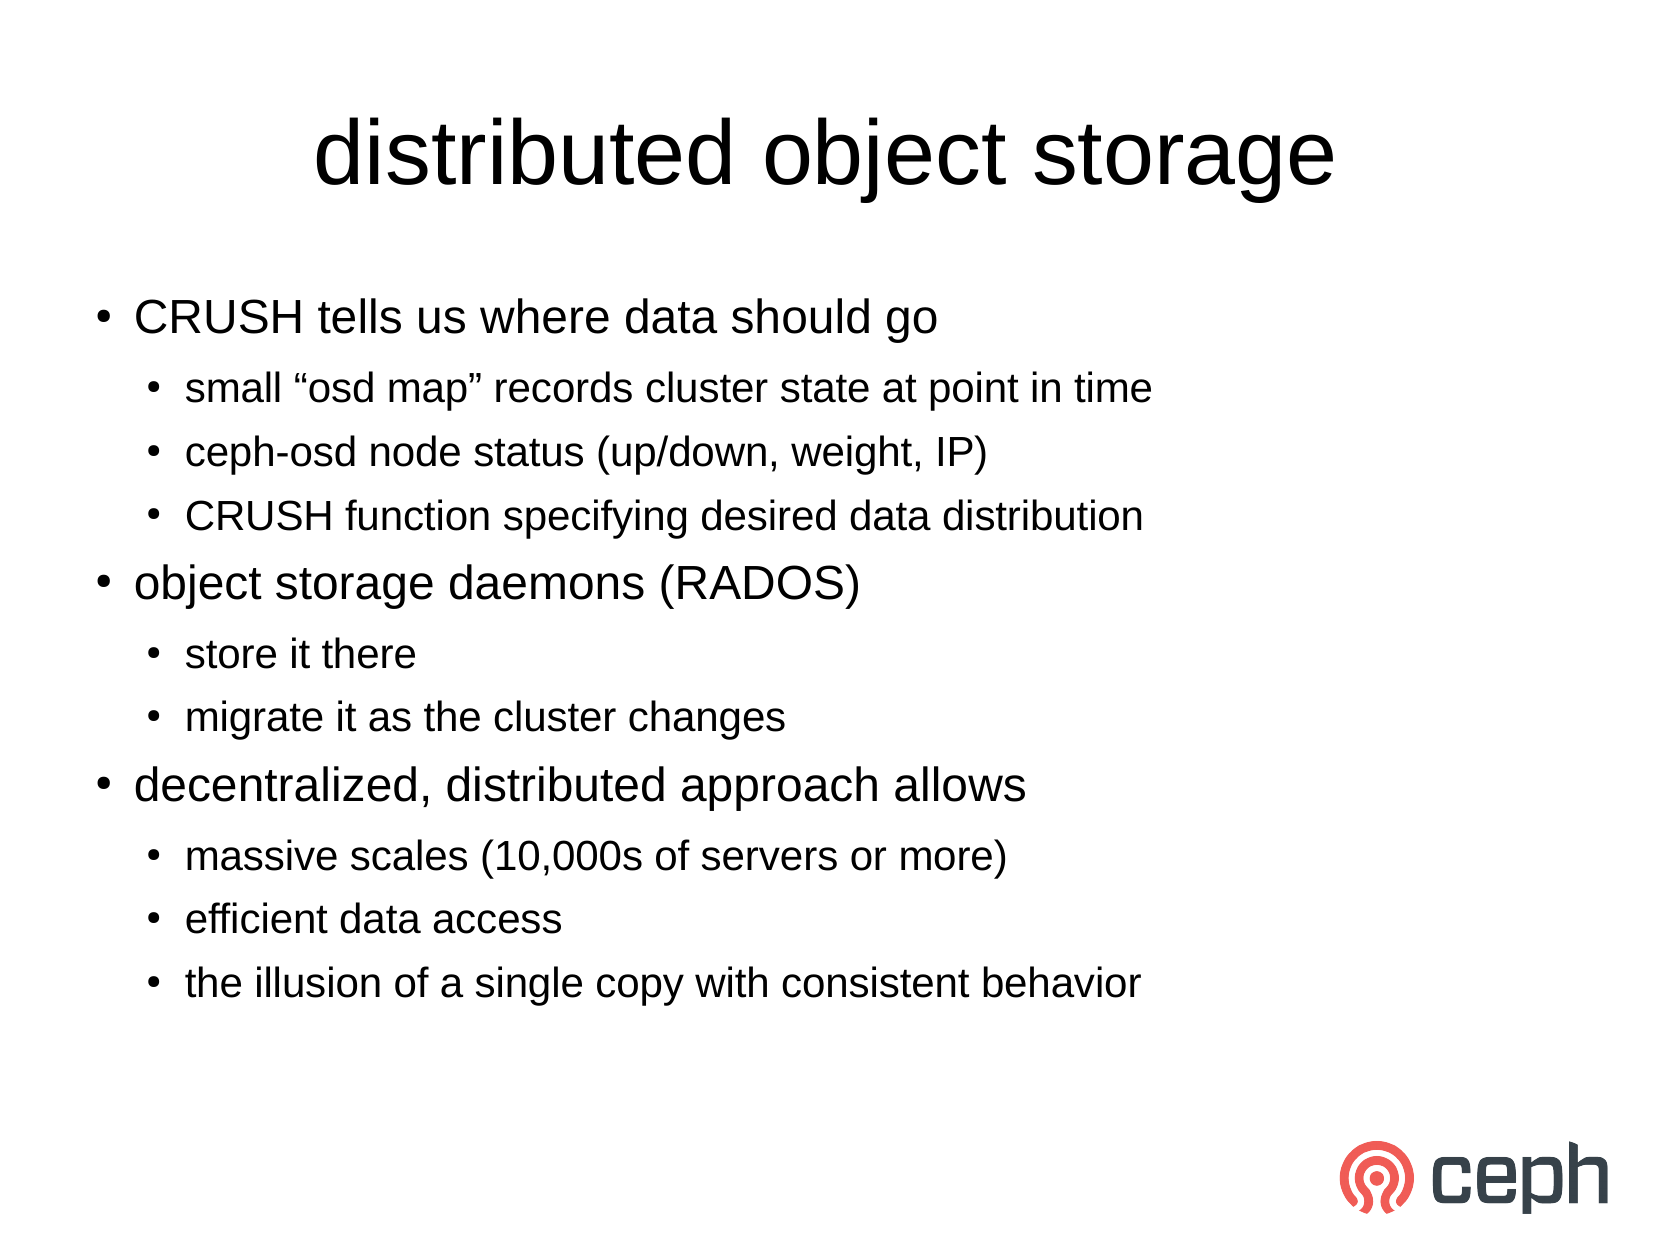

# distributed object storage
CRUSH tells us where data should go
small “osd map” records cluster state at point in time
ceph-osd node status (up/down, weight, IP)
CRUSH function specifying desired data distribution
object storage daemons (RADOS)
store it there
migrate it as the cluster changes
decentralized, distributed approach allows
massive scales (10,000s of servers or more)
efficient data access
the illusion of a single copy with consistent behavior